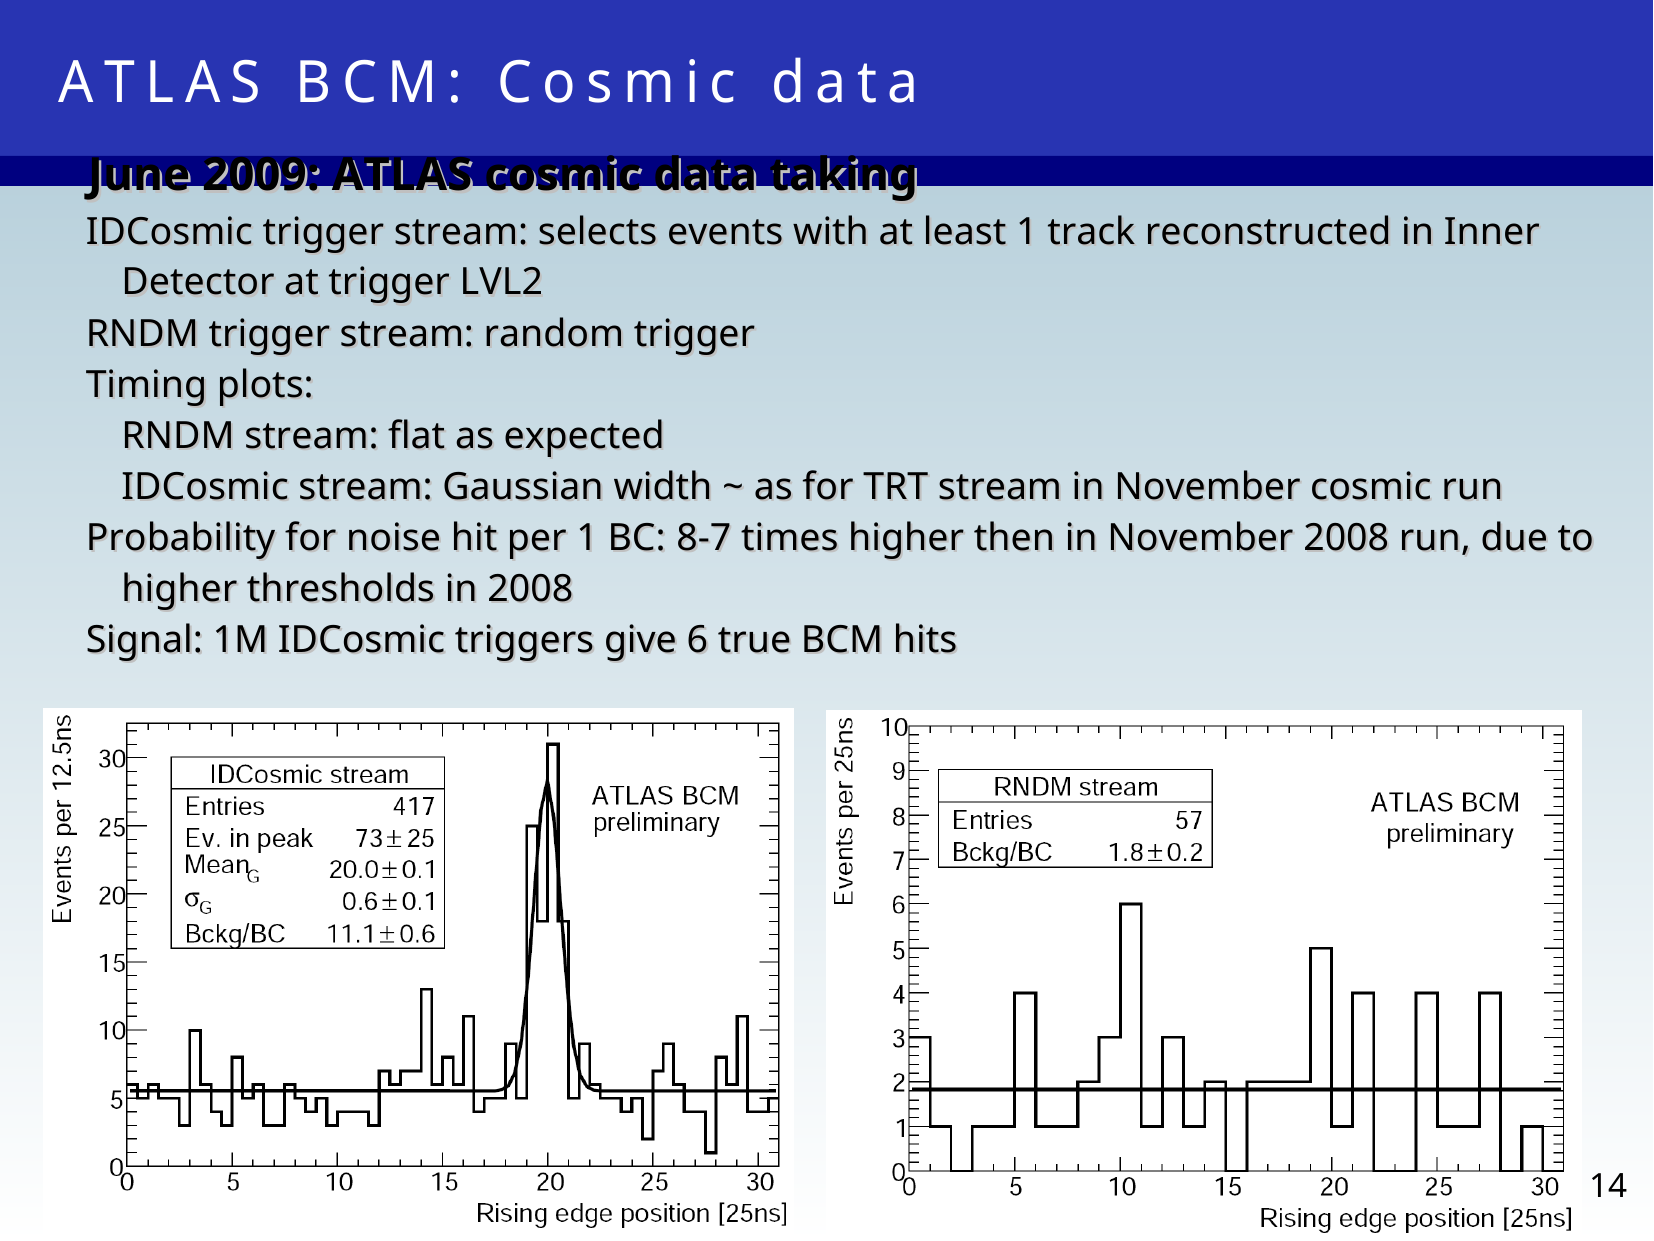

# ATLAS BCM: Cosmic data
June 2009: ATLAS cosmic data taking
IDCosmic trigger stream: selects events with at least 1 track reconstructed in Inner Detector at trigger LVL2
RNDM trigger stream: random trigger
Timing plots:
RNDM stream: flat as expected
IDCosmic stream: Gaussian width ~ as for TRT stream in November cosmic run
Probability for noise hit per 1 BC: 8-7 times higher then in November 2008 run, due to higher thresholds in 2008
Signal: 1M IDCosmic triggers give 6 true BCM hits
14